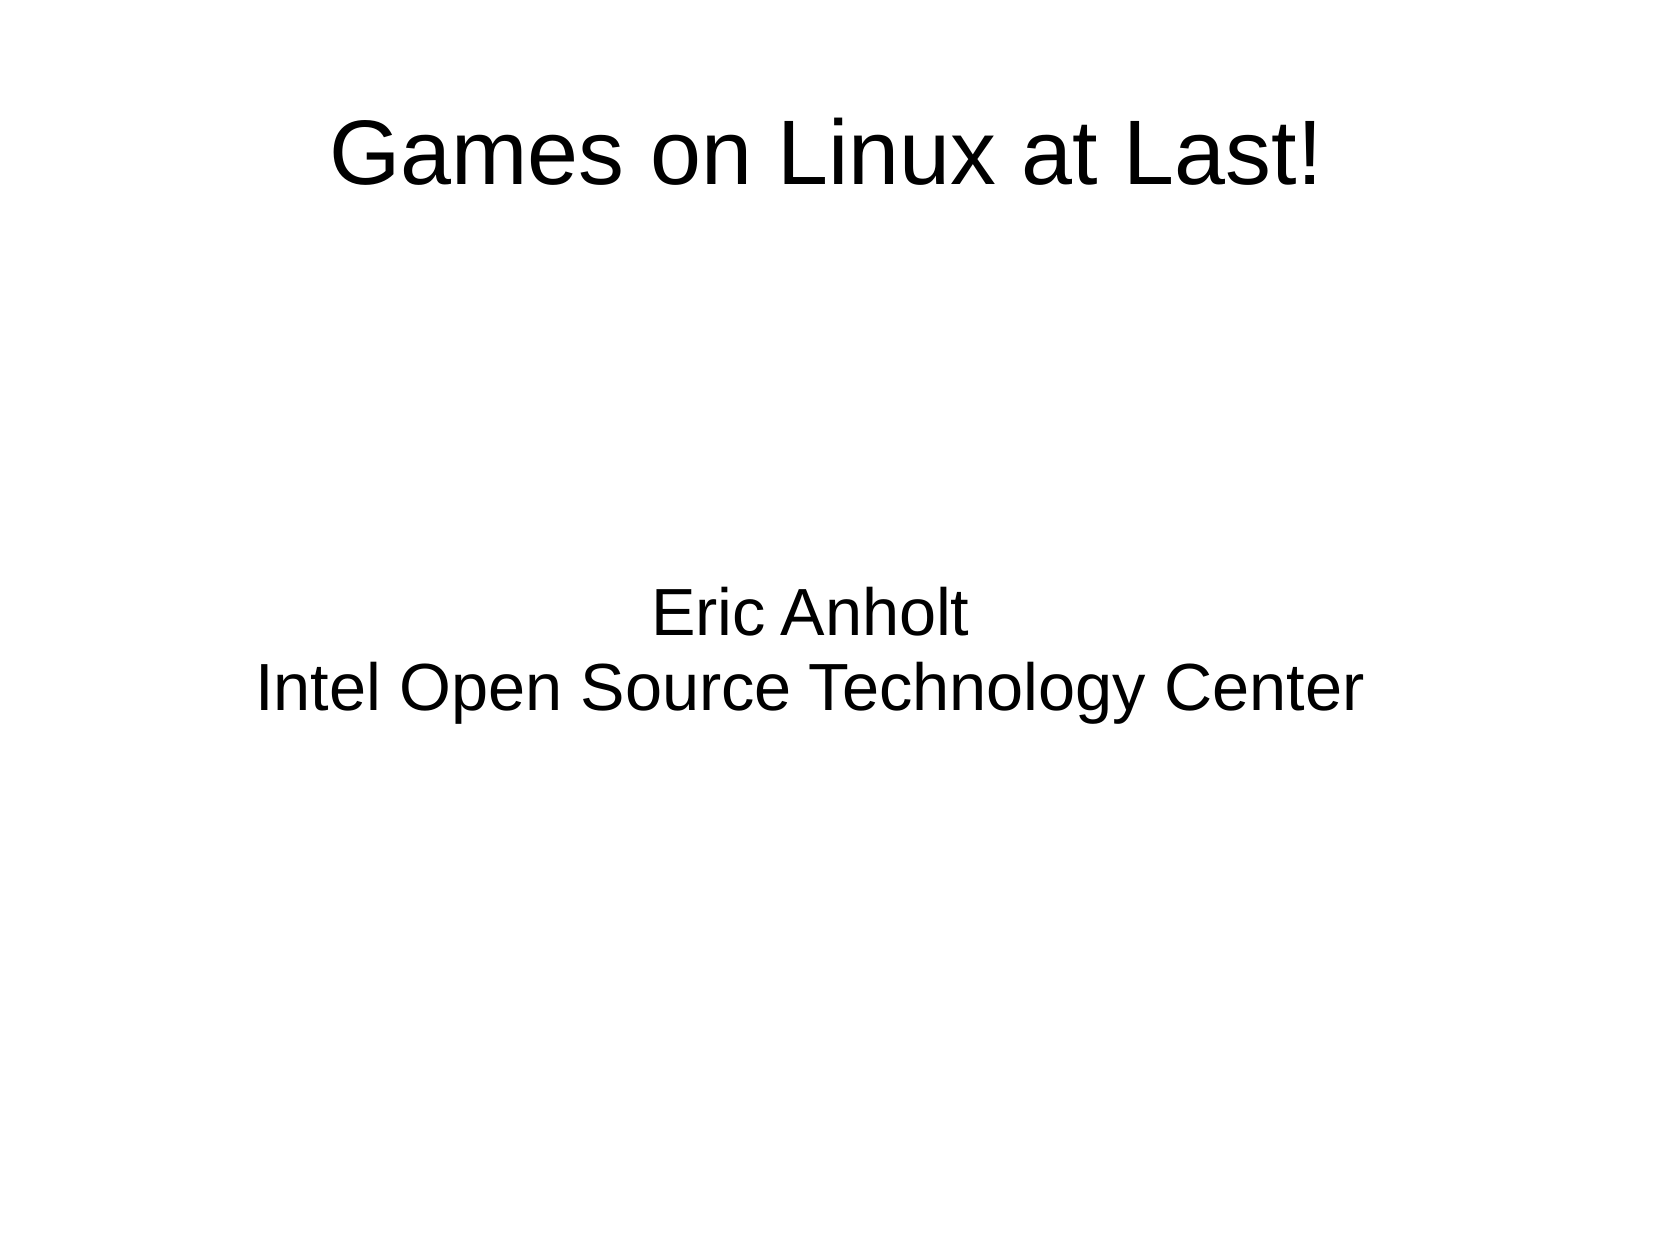

# Games on Linux at Last!
Eric Anholt
Intel Open Source Technology Center